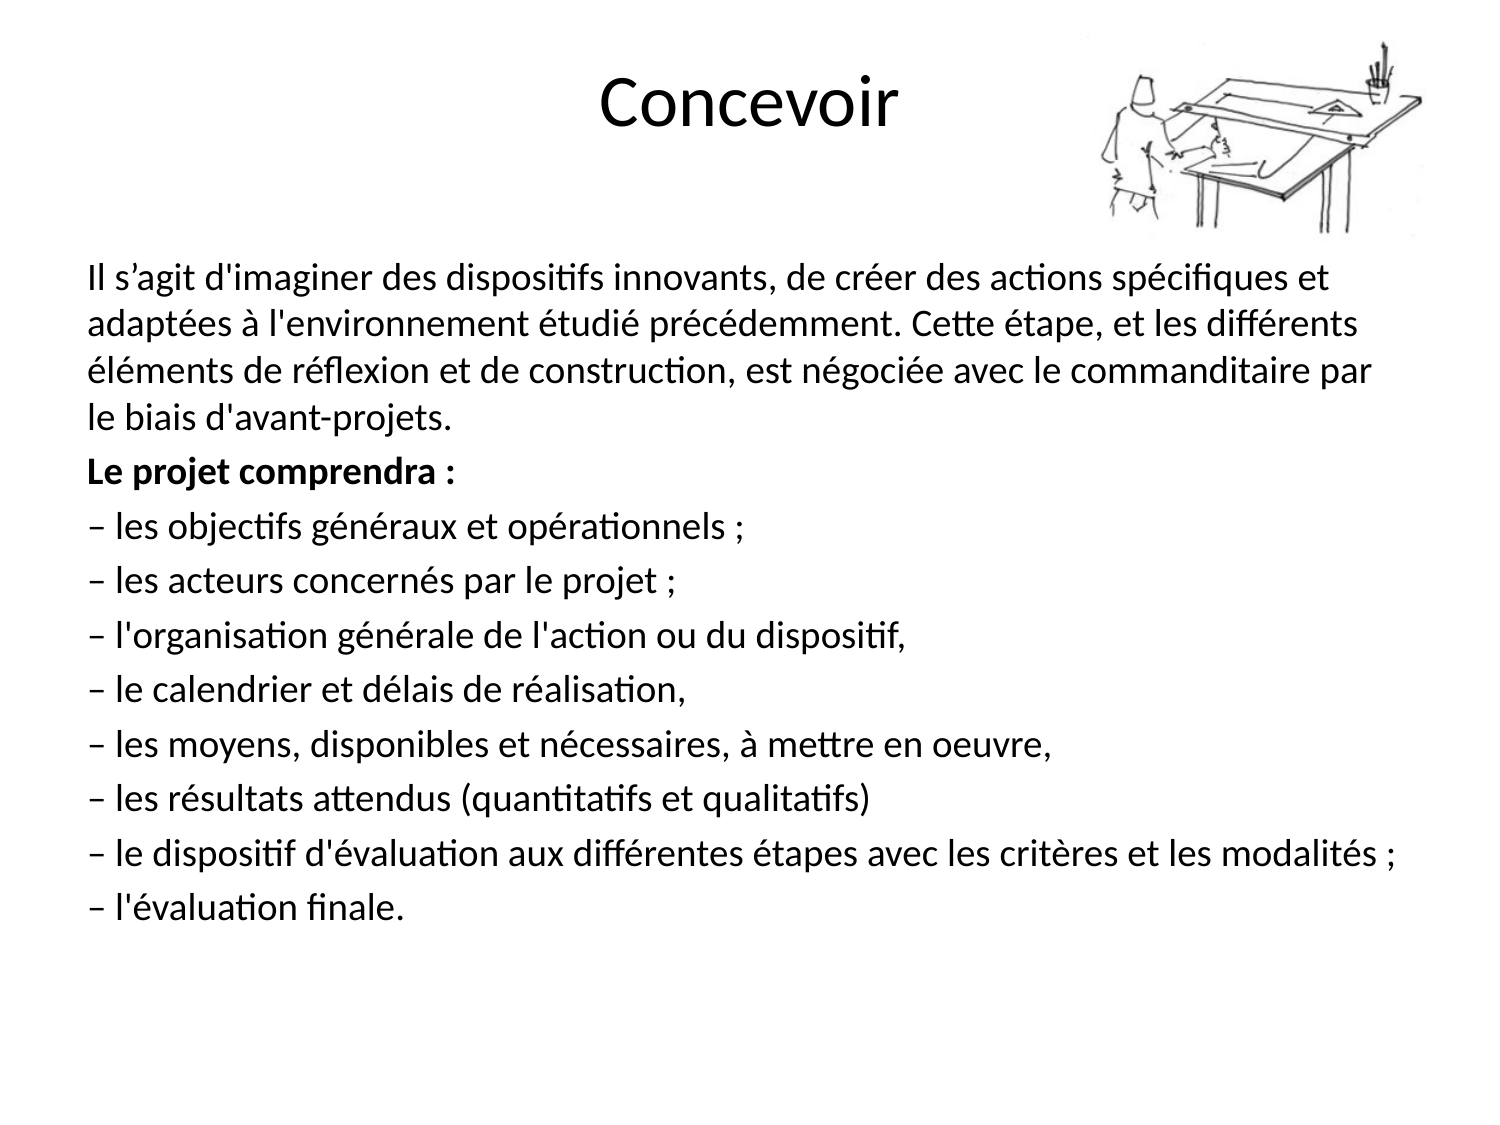

# Concevoir
Il s’agit d'imaginer des dispositifs innovants, de créer des actions spécifiques et adaptées à l'environnement étudié précédemment. Cette étape, et les différents éléments de réflexion et de construction, est négociée avec le commanditaire par le biais d'avant-projets.
Le projet comprendra :
– les objectifs généraux et opérationnels ;
– les acteurs concernés par le projet ;
– l'organisation générale de l'action ou du dispositif,
– le calendrier et délais de réalisation,
– les moyens, disponibles et nécessaires, à mettre en oeuvre,
– les résultats attendus (quantitatifs et qualitatifs)
– le dispositif d'évaluation aux différentes étapes avec les critères et les modalités ;
– l'évaluation finale.